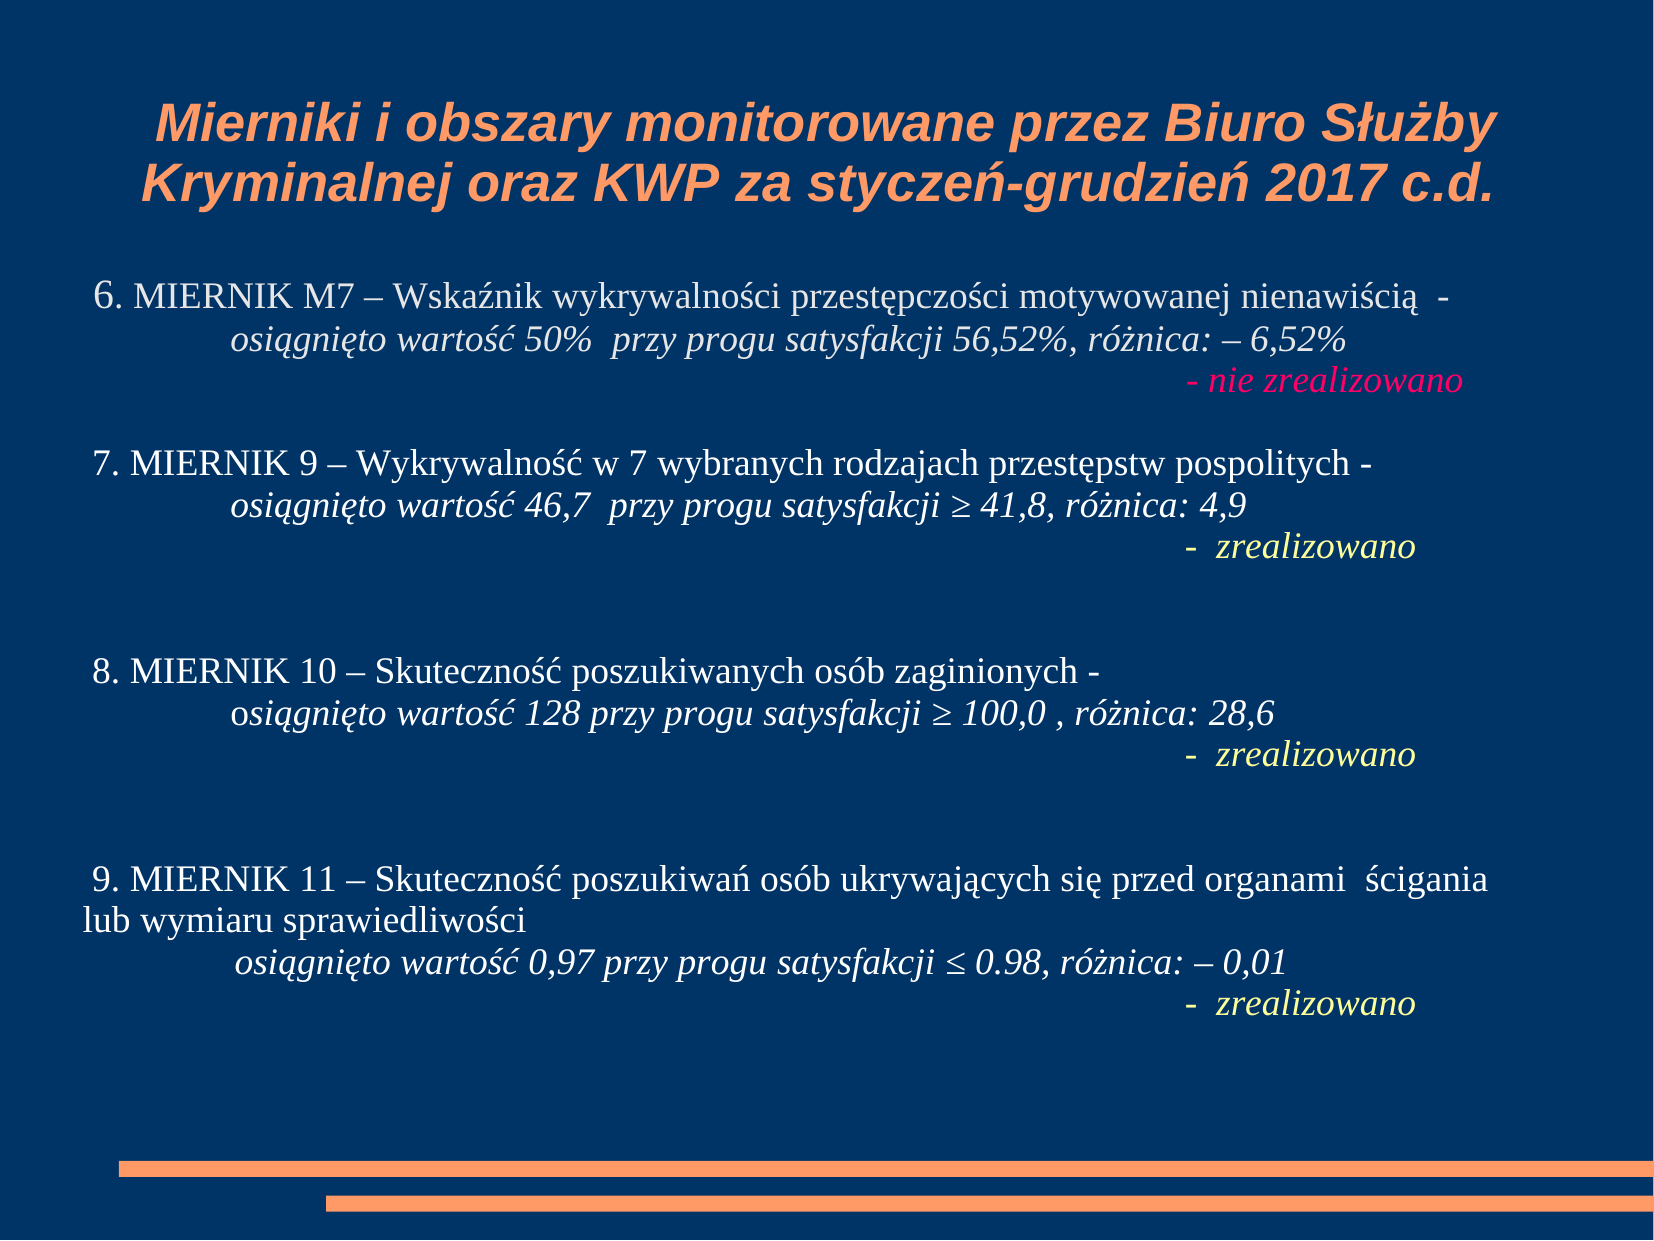

# Mierniki i obszary monitorowane przez Biuro Służby Kryminalnej oraz KWP za styczeń-grudzień 2017 c.d.
 6. MIERNIK M7 – Wskaźnik wykrywalności przestępczości motywowanej nienawiścią -				osiągnięto wartość 50% przy progu satysfakcji 56,52%, różnica: – 6,52% 						 					 - nie zrealizowano
 7. MIERNIK 9 – Wykrywalność w 7 wybranych rodzajach przestępstw pospolitych -
 		osiągnięto wartość 46,7 przy progu satysfakcji ≥ 41,8, różnica: 4,9
 - zrealizowano
 8. MIERNIK 10 – Skuteczność poszukiwanych osób zaginionych -
 		osiągnięto wartość 128 przy progu satysfakcji ≥ 100,0 , różnica: 28,6
 - zrealizowano
 9. MIERNIK 11 – Skuteczność poszukiwań osób ukrywających się przed organami ścigania	 lub wymiaru sprawiedliwości
 osiągnięto wartość 0,97 przy progu satysfakcji ≤ 0.98, różnica: – 0,01
 - zrealizowano